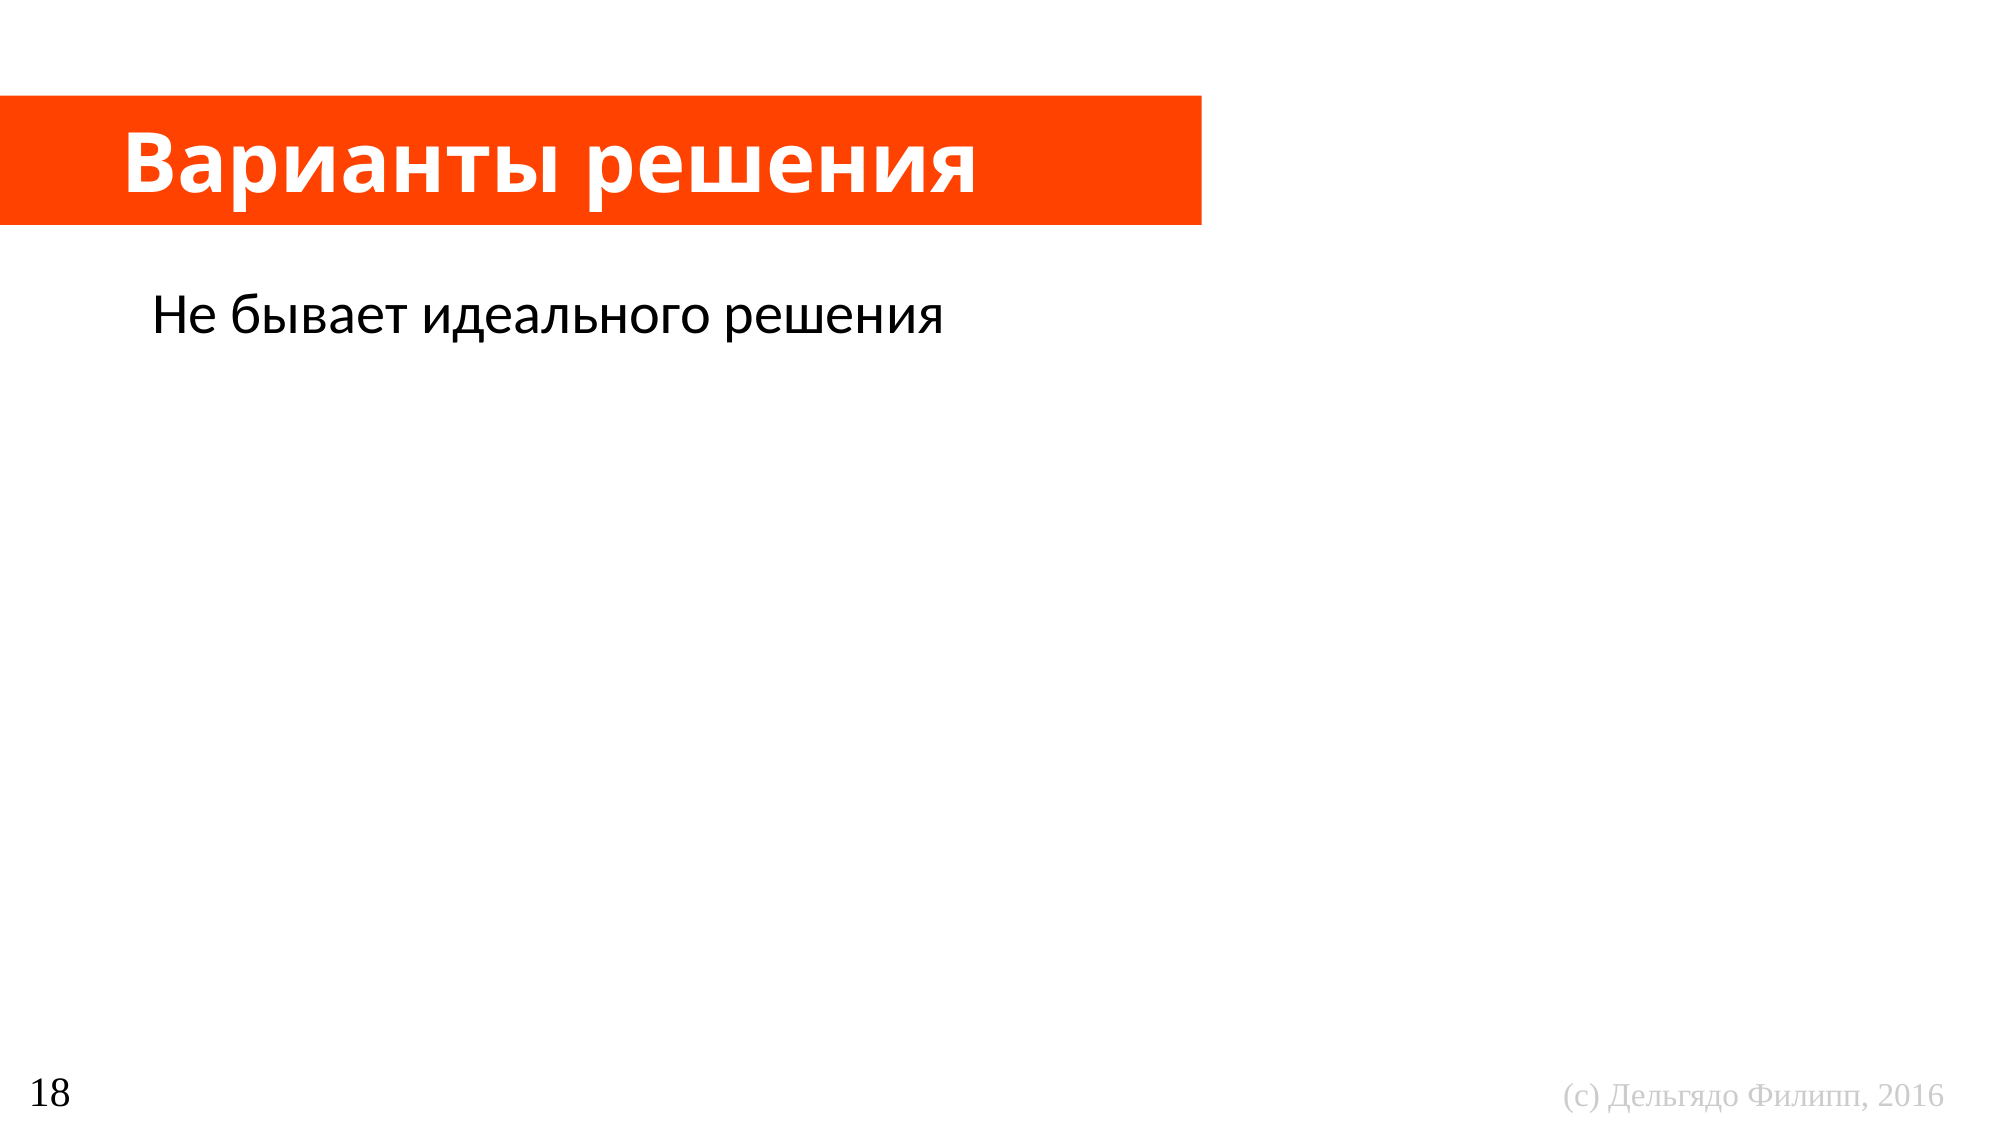

# Варианты решения
Не бывает идеального решения
18
(c) Дельгядо Филипп, 2016